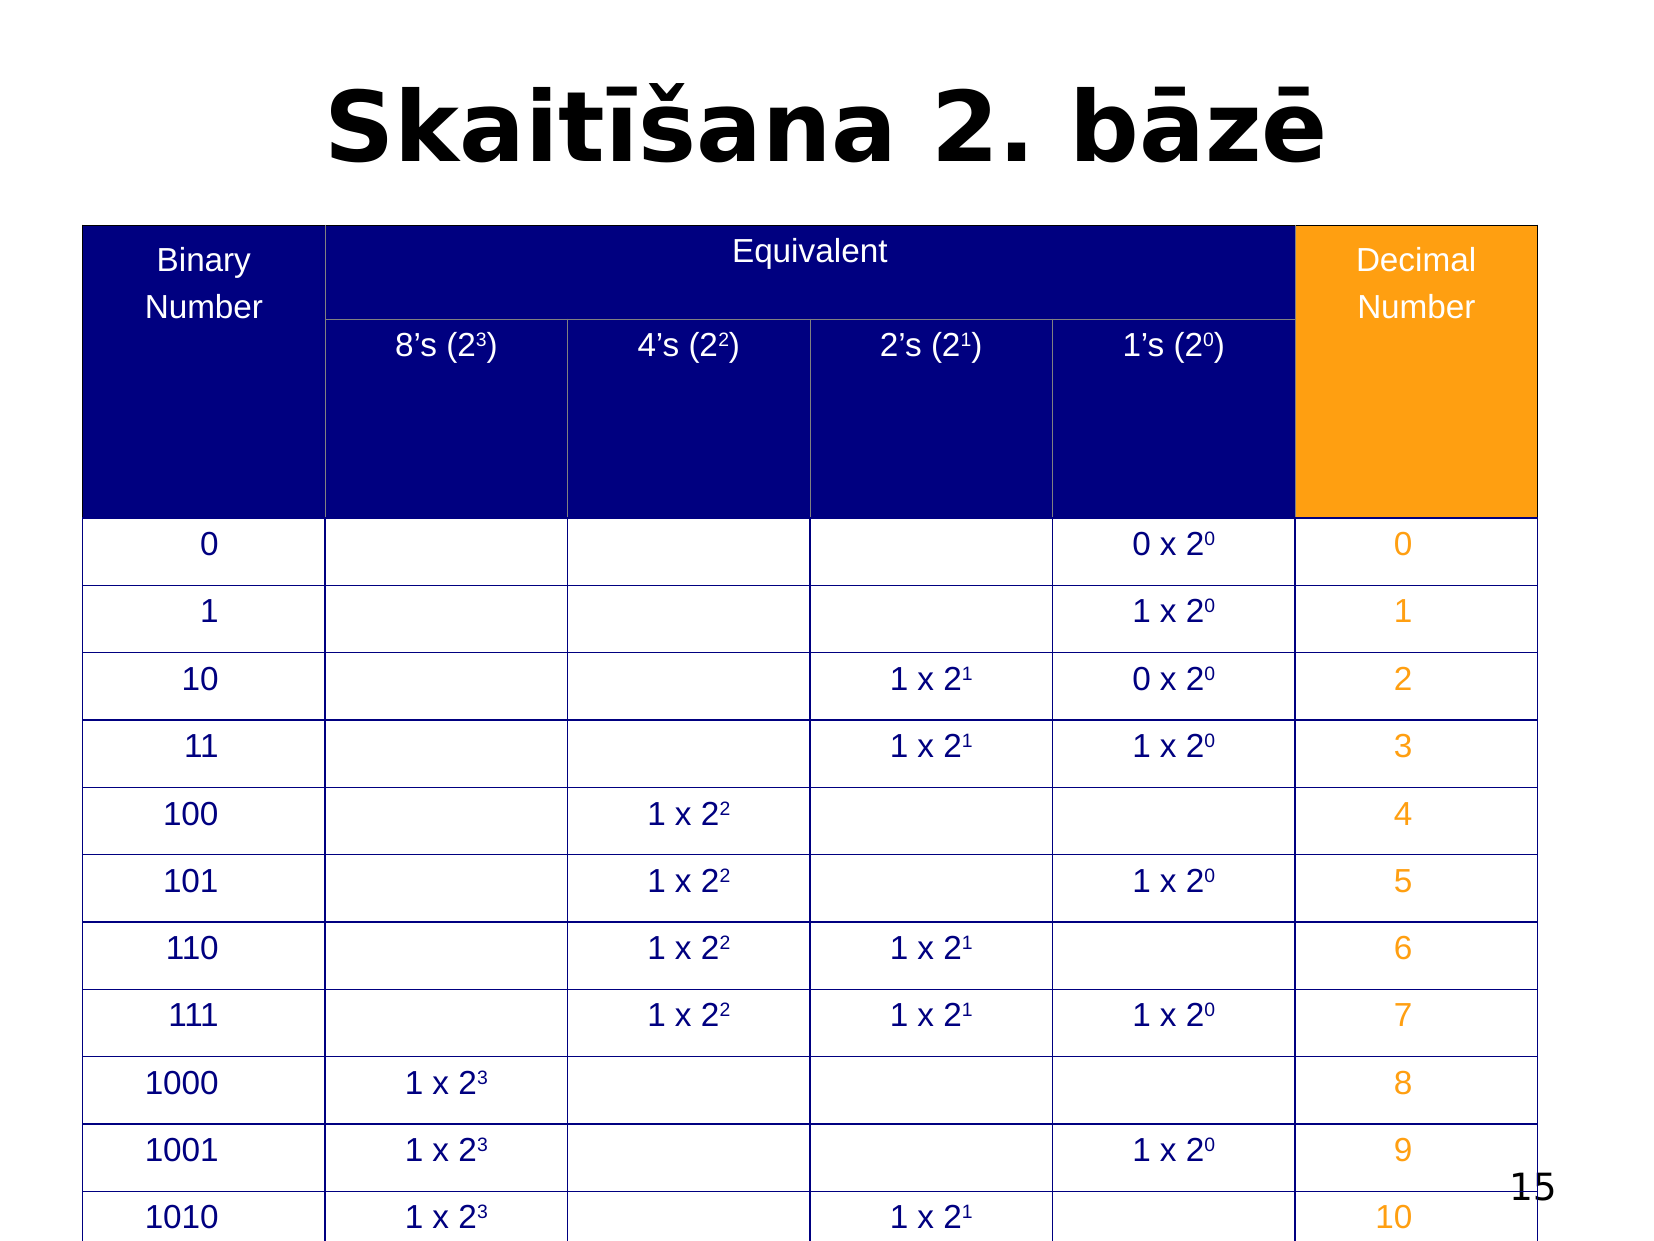

# Skaitīšana 2. bāzē
| Binary Number | Equivalent | | | | Decimal Number |
| --- | --- | --- | --- | --- | --- |
| | 8’s (23) | 4’s (22) | 2’s (21) | 1’s (20) | |
| 0 | | | | 0 x 20 | 0 |
| 1 | | | | 1 x 20 | 1 |
| 10 | | | 1 x 21 | 0 x 20 | 2 |
| 11 | | | 1 x 21 | 1 x 20 | 3 |
| 100 | | 1 x 22 | | | 4 |
| 101 | | 1 x 22 | | 1 x 20 | 5 |
| 110 | | 1 x 22 | 1 x 21 | | 6 |
| 111 | | 1 x 22 | 1 x 21 | 1 x 20 | 7 |
| 1000 | 1 x 23 | | | | 8 |
| 1001 | 1 x 23 | | | 1 x 20 | 9 |
| 1010 | 1 x 23 | | 1 x 21 | | 10 |